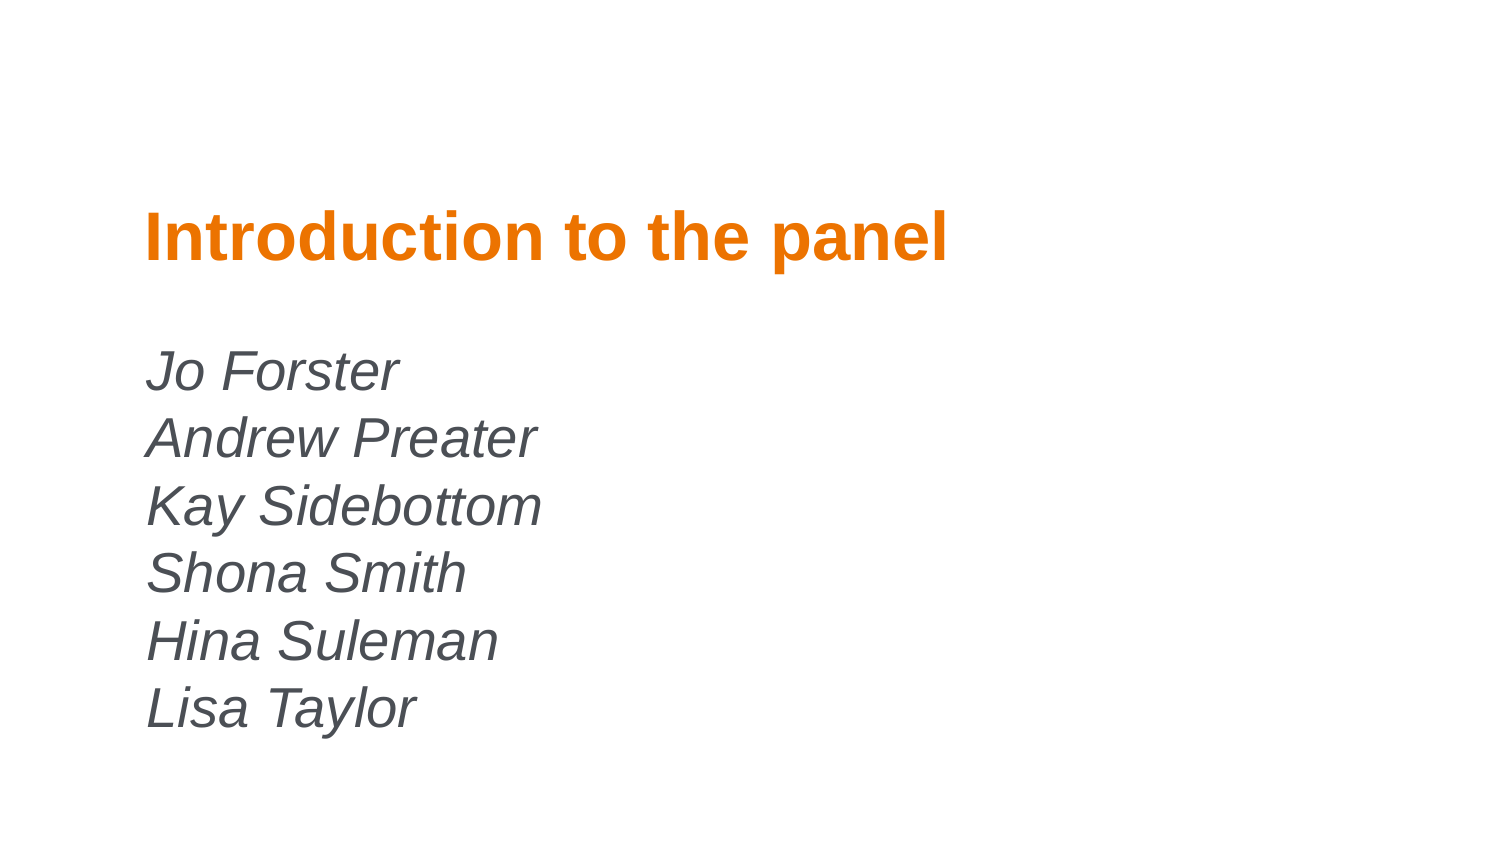

Introduction to the panel
Jo Forster
Andrew Preater
Kay Sidebottom
Shona Smith
Hina Suleman
Lisa Taylor